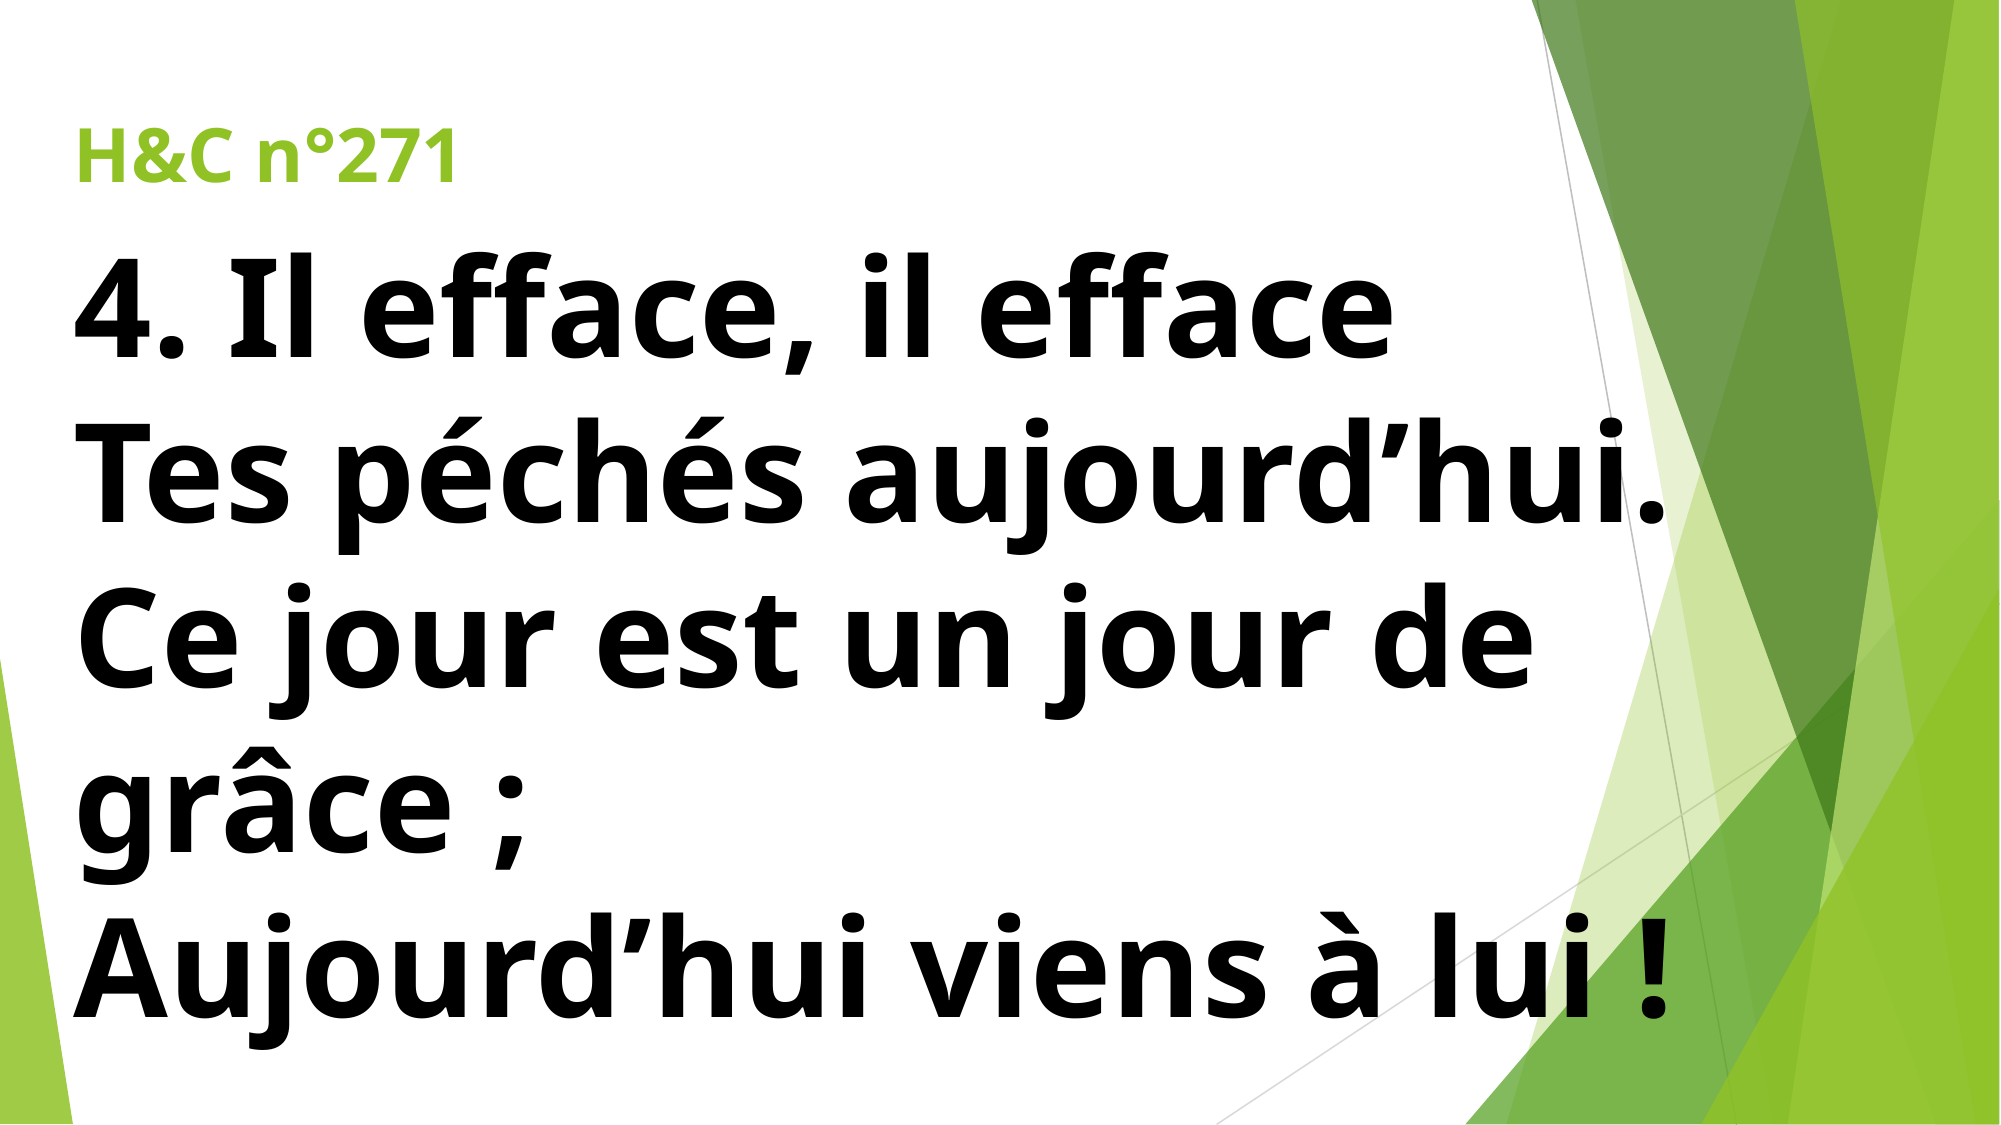

H&C n°271
4. Il efface, il efface
Tes péchés aujourd’hui.
Ce jour est un jour de grâce ;
Aujourd’hui viens à lui !